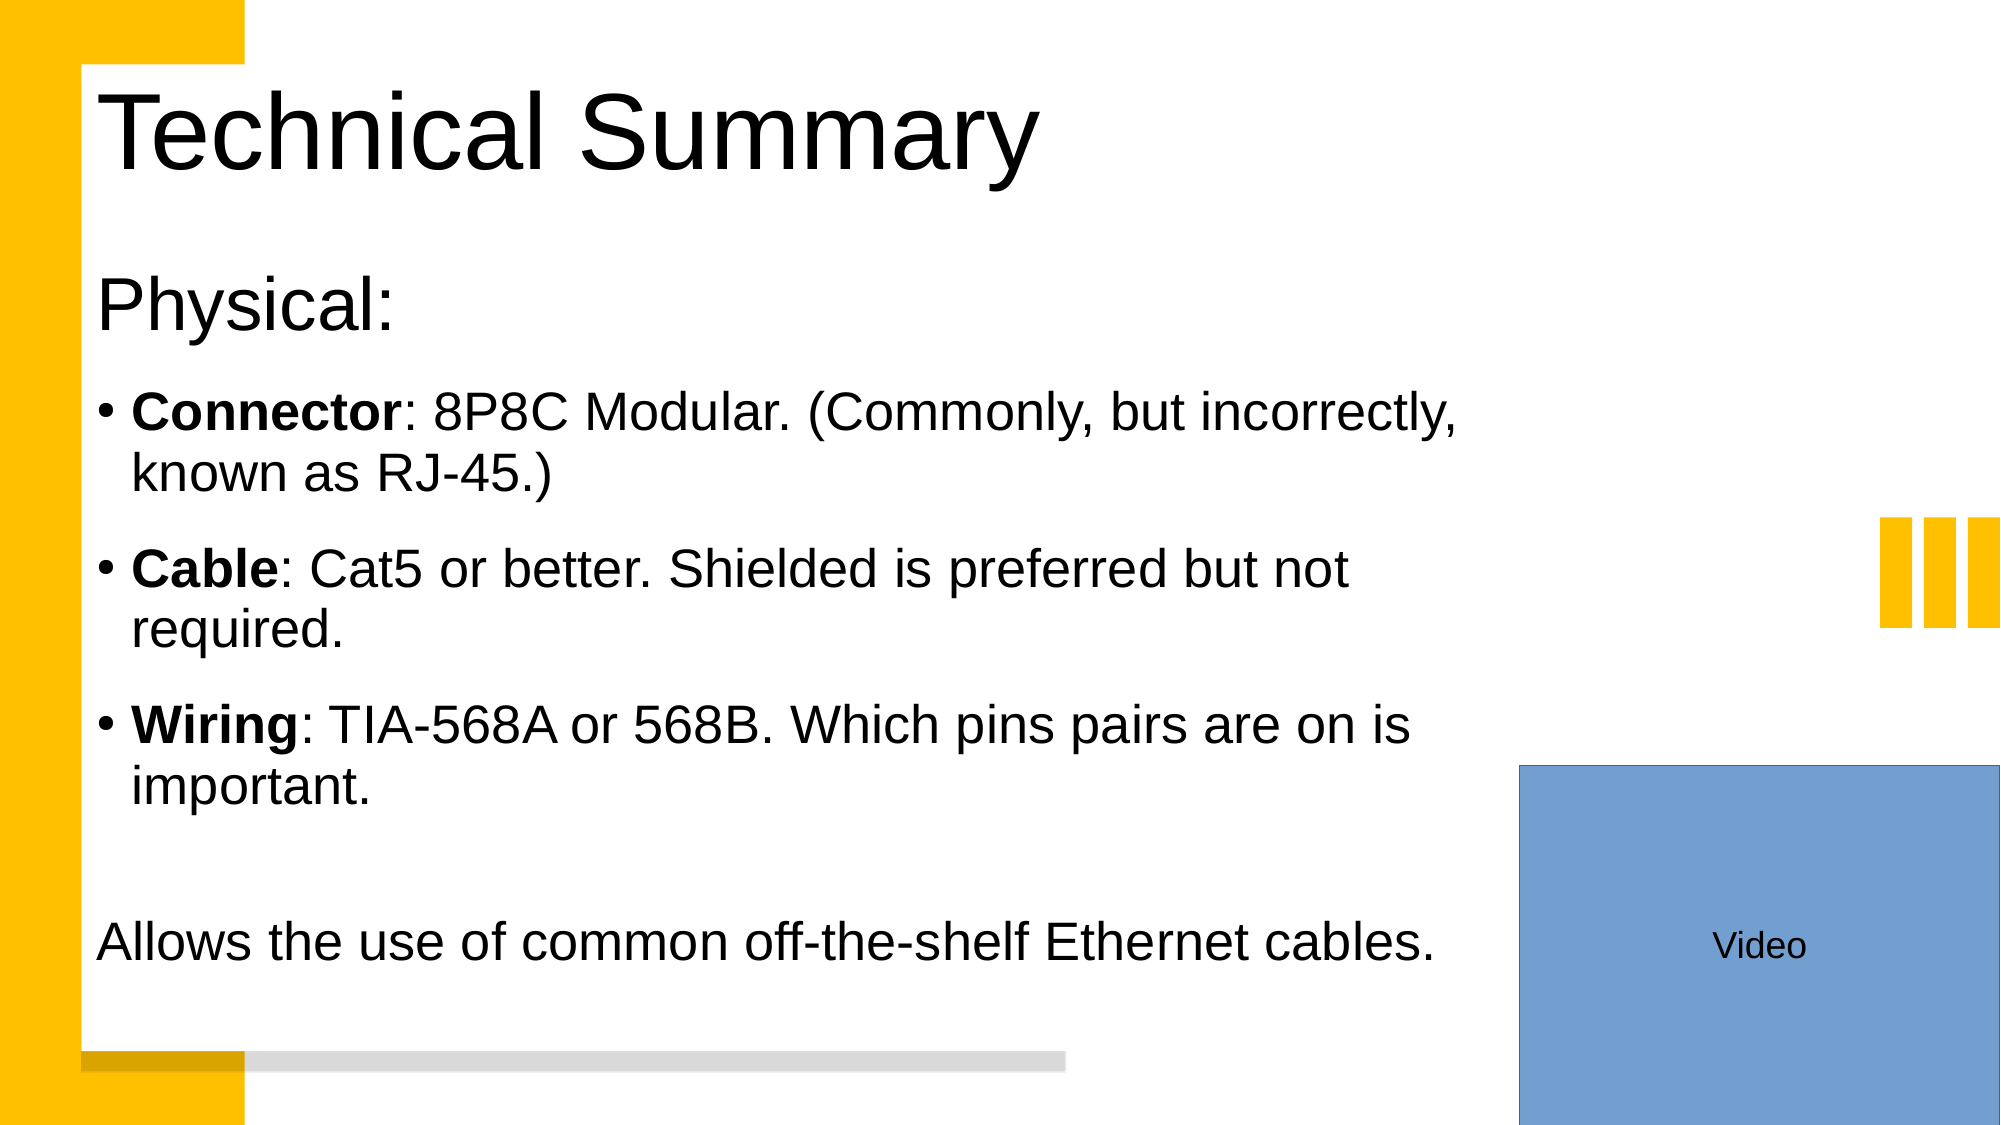

Video
Technical Summary
Physical:
Connector: 8P8C Modular. (Commonly, but incorrectly, known as RJ-45.)
Cable: Cat5 or better. Shielded is preferred but not required.
Wiring: TIA-568A or 568B. Which pins pairs are on is important.
Allows the use of common off-the-shelf Ethernet cables.